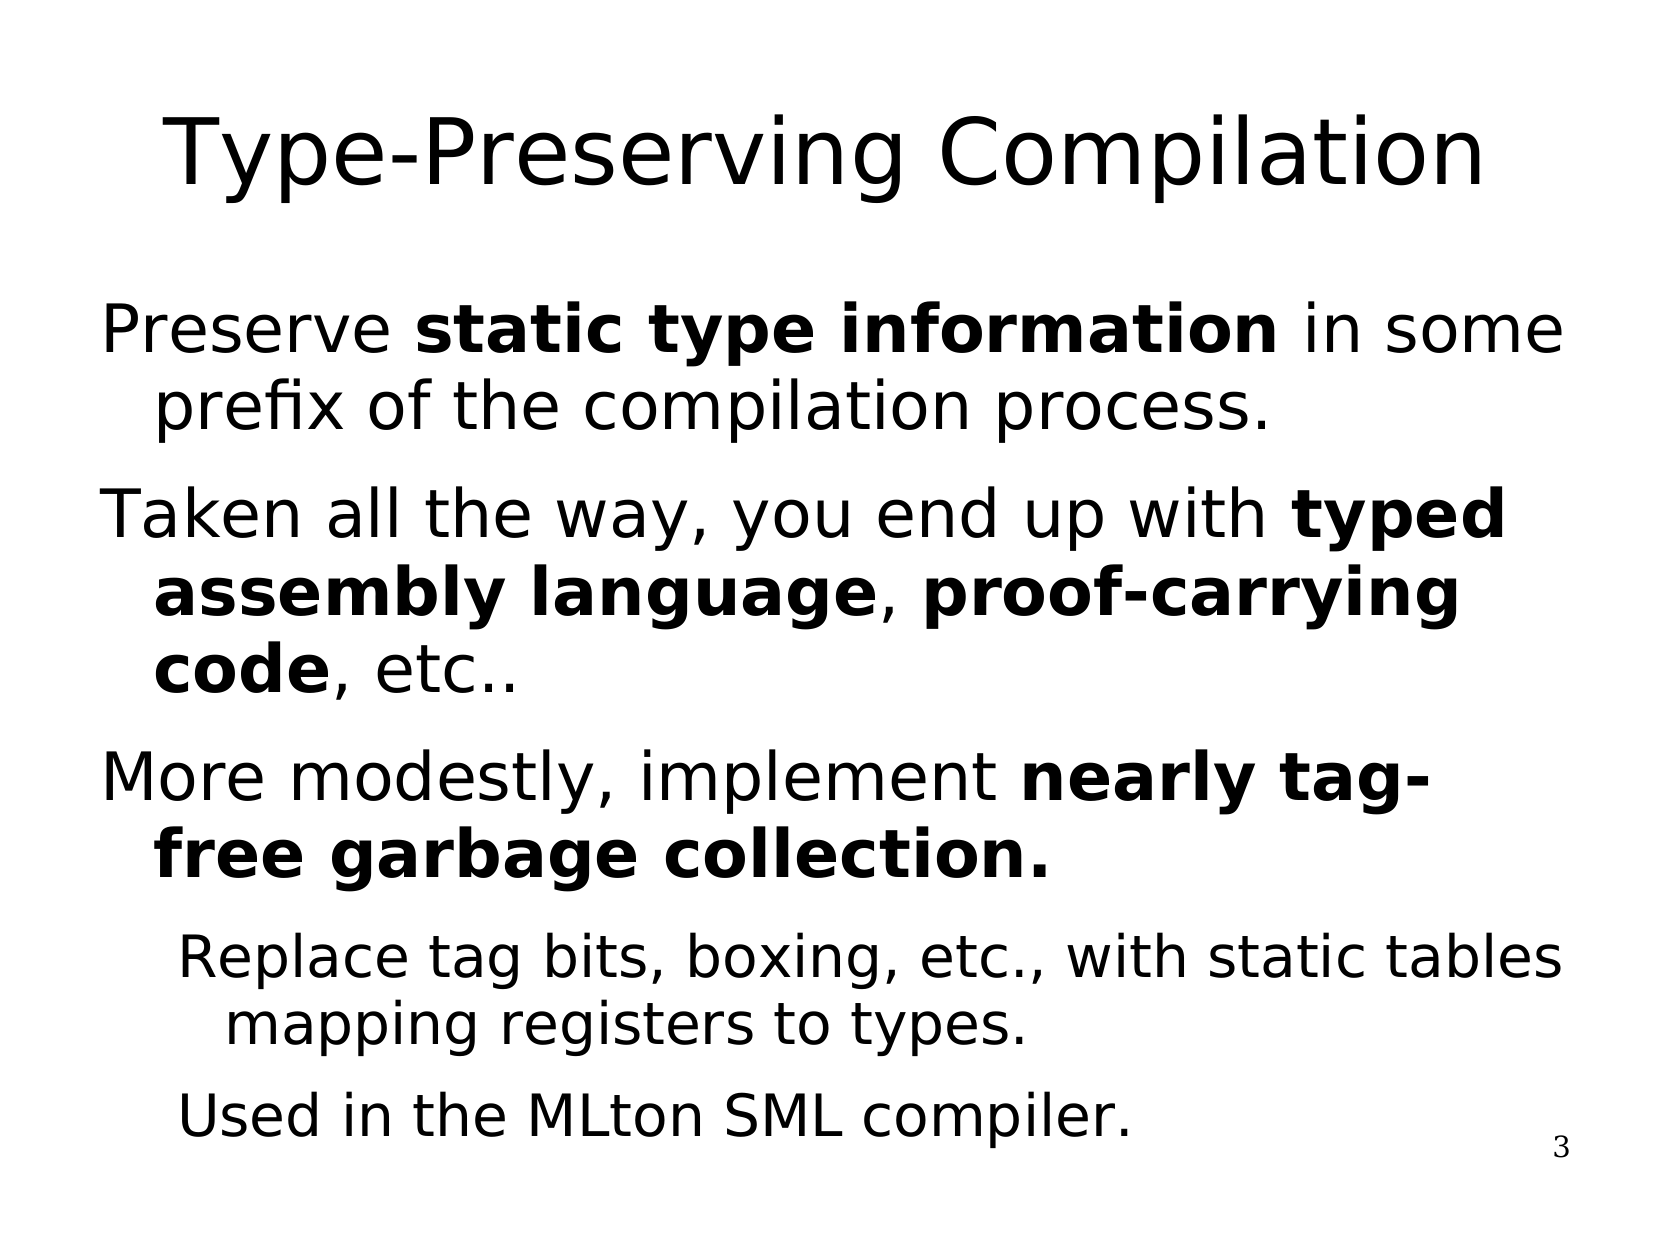

# Type-Preserving Compilation
Preserve static type information in some prefix of the compilation process.
Taken all the way, you end up with typed assembly language, proof-carrying code, etc..
More modestly, implement nearly tag-free garbage collection.
Replace tag bits, boxing, etc., with static tables mapping registers to types.
Used in the MLton SML compiler.
3